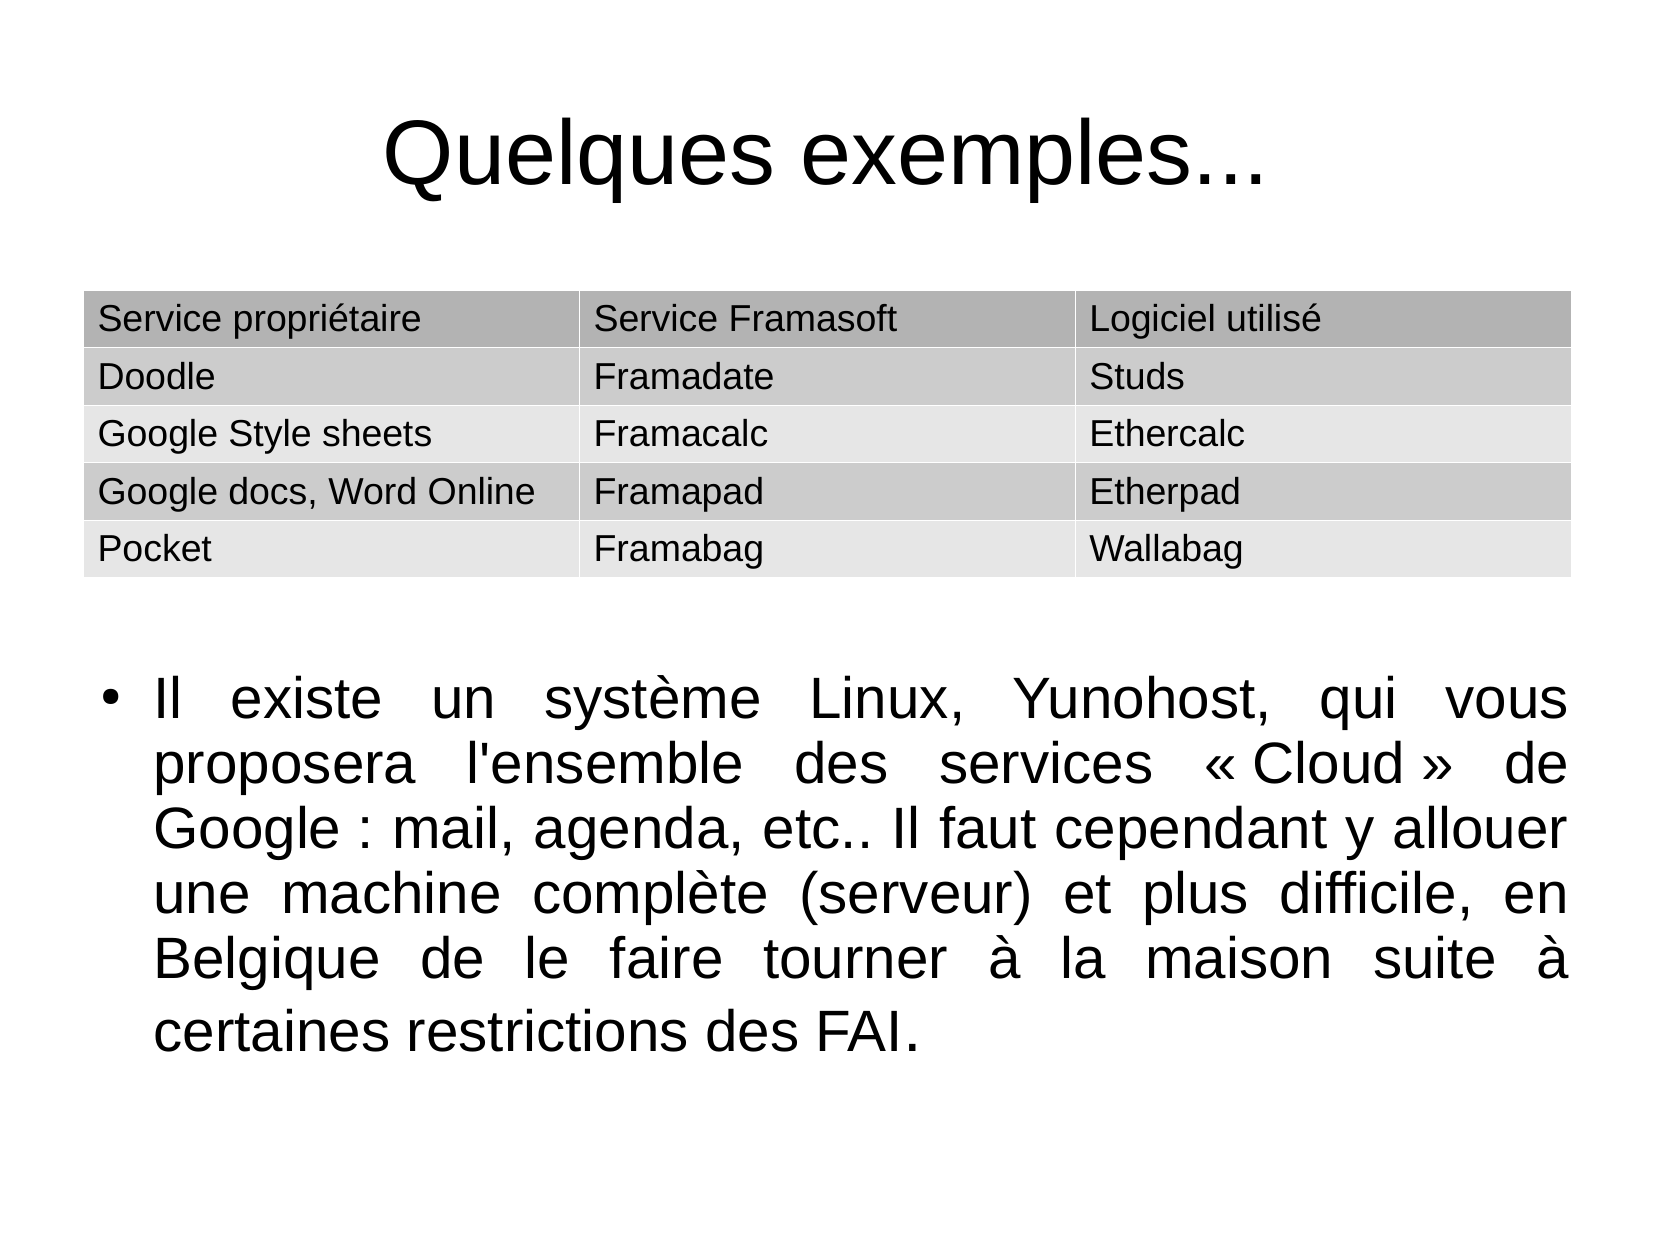

# Quelques exemples...
| Service propriétaire | Service Framasoft | Logiciel utilisé |
| --- | --- | --- |
| Doodle | Framadate | Studs |
| Google Style sheets | Framacalc | Ethercalc |
| Google docs, Word Online | Framapad | Etherpad |
| Pocket | Framabag | Wallabag |
Il existe un système Linux, Yunohost, qui vous proposera l'ensemble des services « Cloud » de Google : mail, agenda, etc.. Il faut cependant y allouer une machine complète (serveur) et plus difficile, en Belgique de le faire tourner à la maison suite à certaines restrictions des FAI.